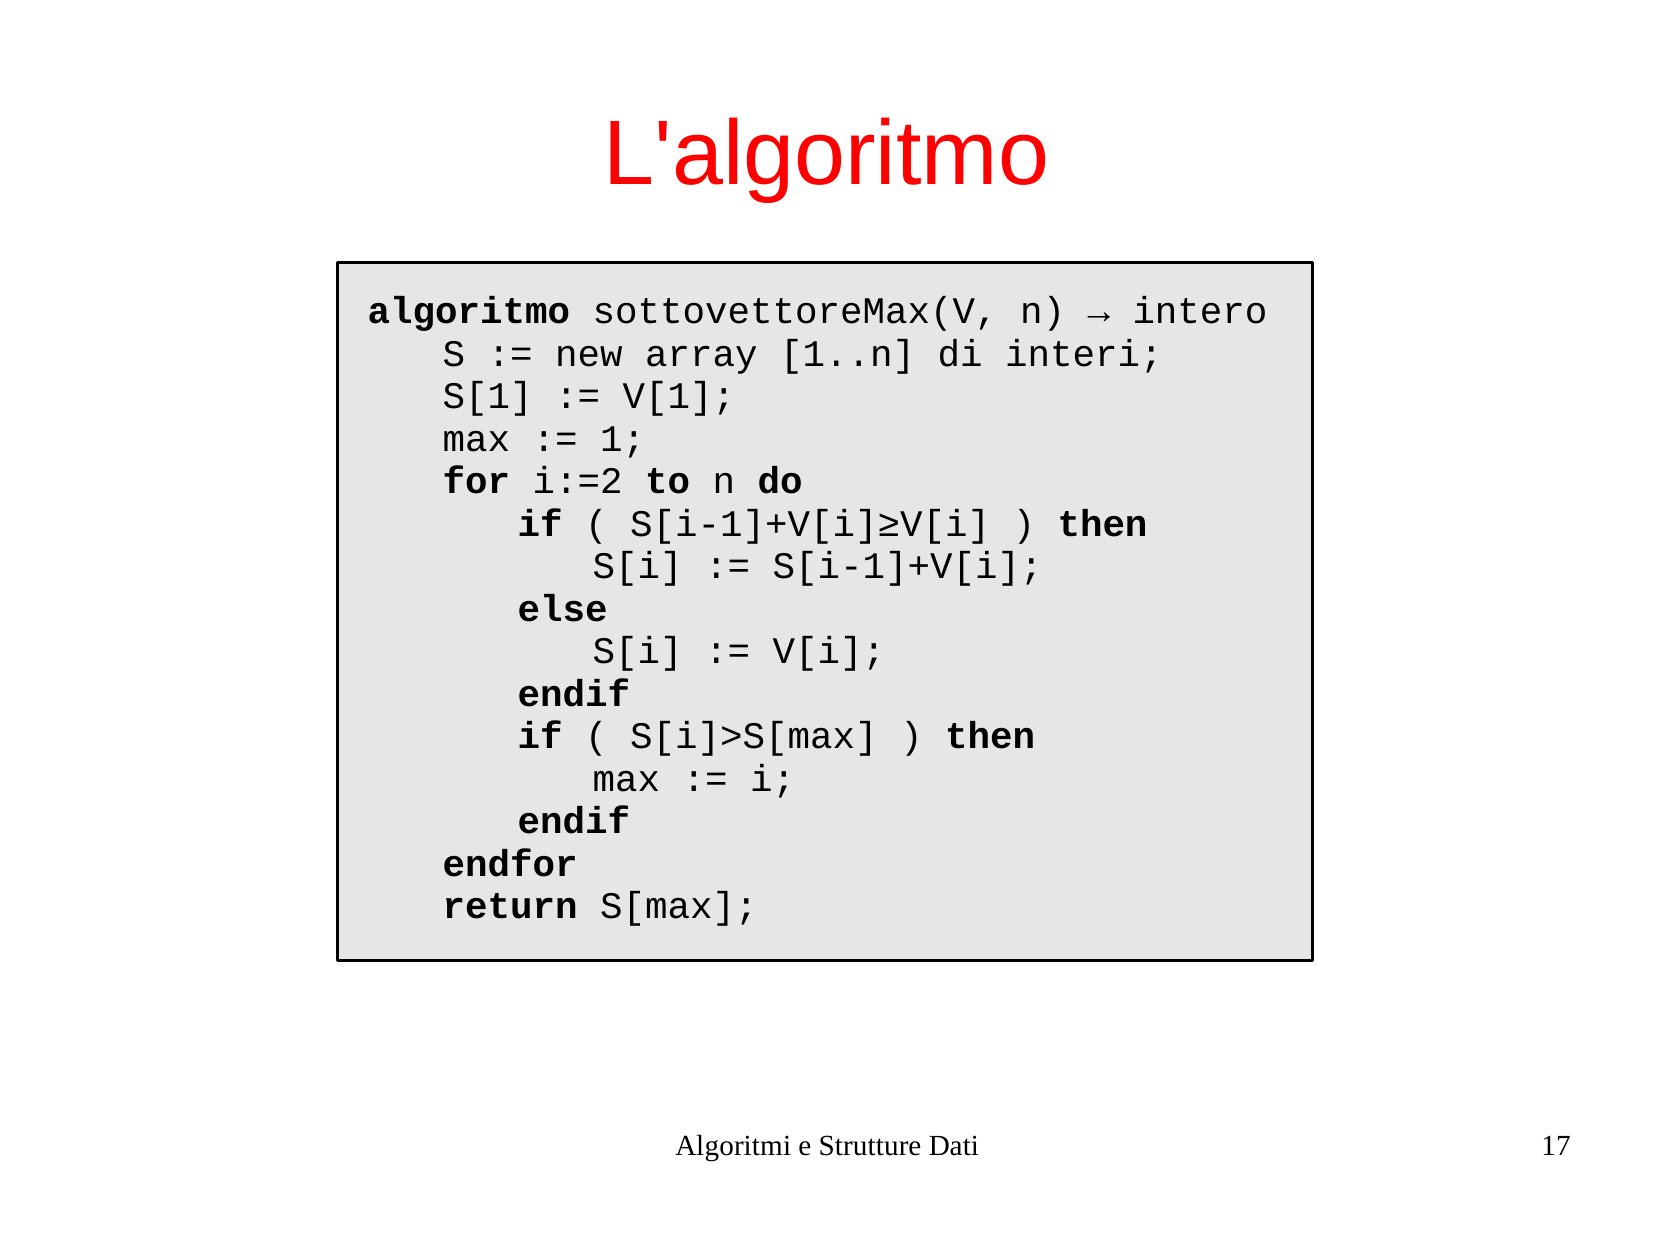

# L'algoritmo
algoritmo sottovettoreMax(V, n) → intero
	S := new array [1..n] di interi;
	S[1] := V[1];
	max := 1;
	for i:=2 to n do
		if ( S[i-1]+V[i]≥V[i] ) then
			S[i] := S[i-1]+V[i];
		else
			S[i] := V[i];
		endif
		if ( S[i]>S[max] ) then
			max := i;
		endif
	endfor
	return S[max];
Algoritmi e Strutture Dati
17